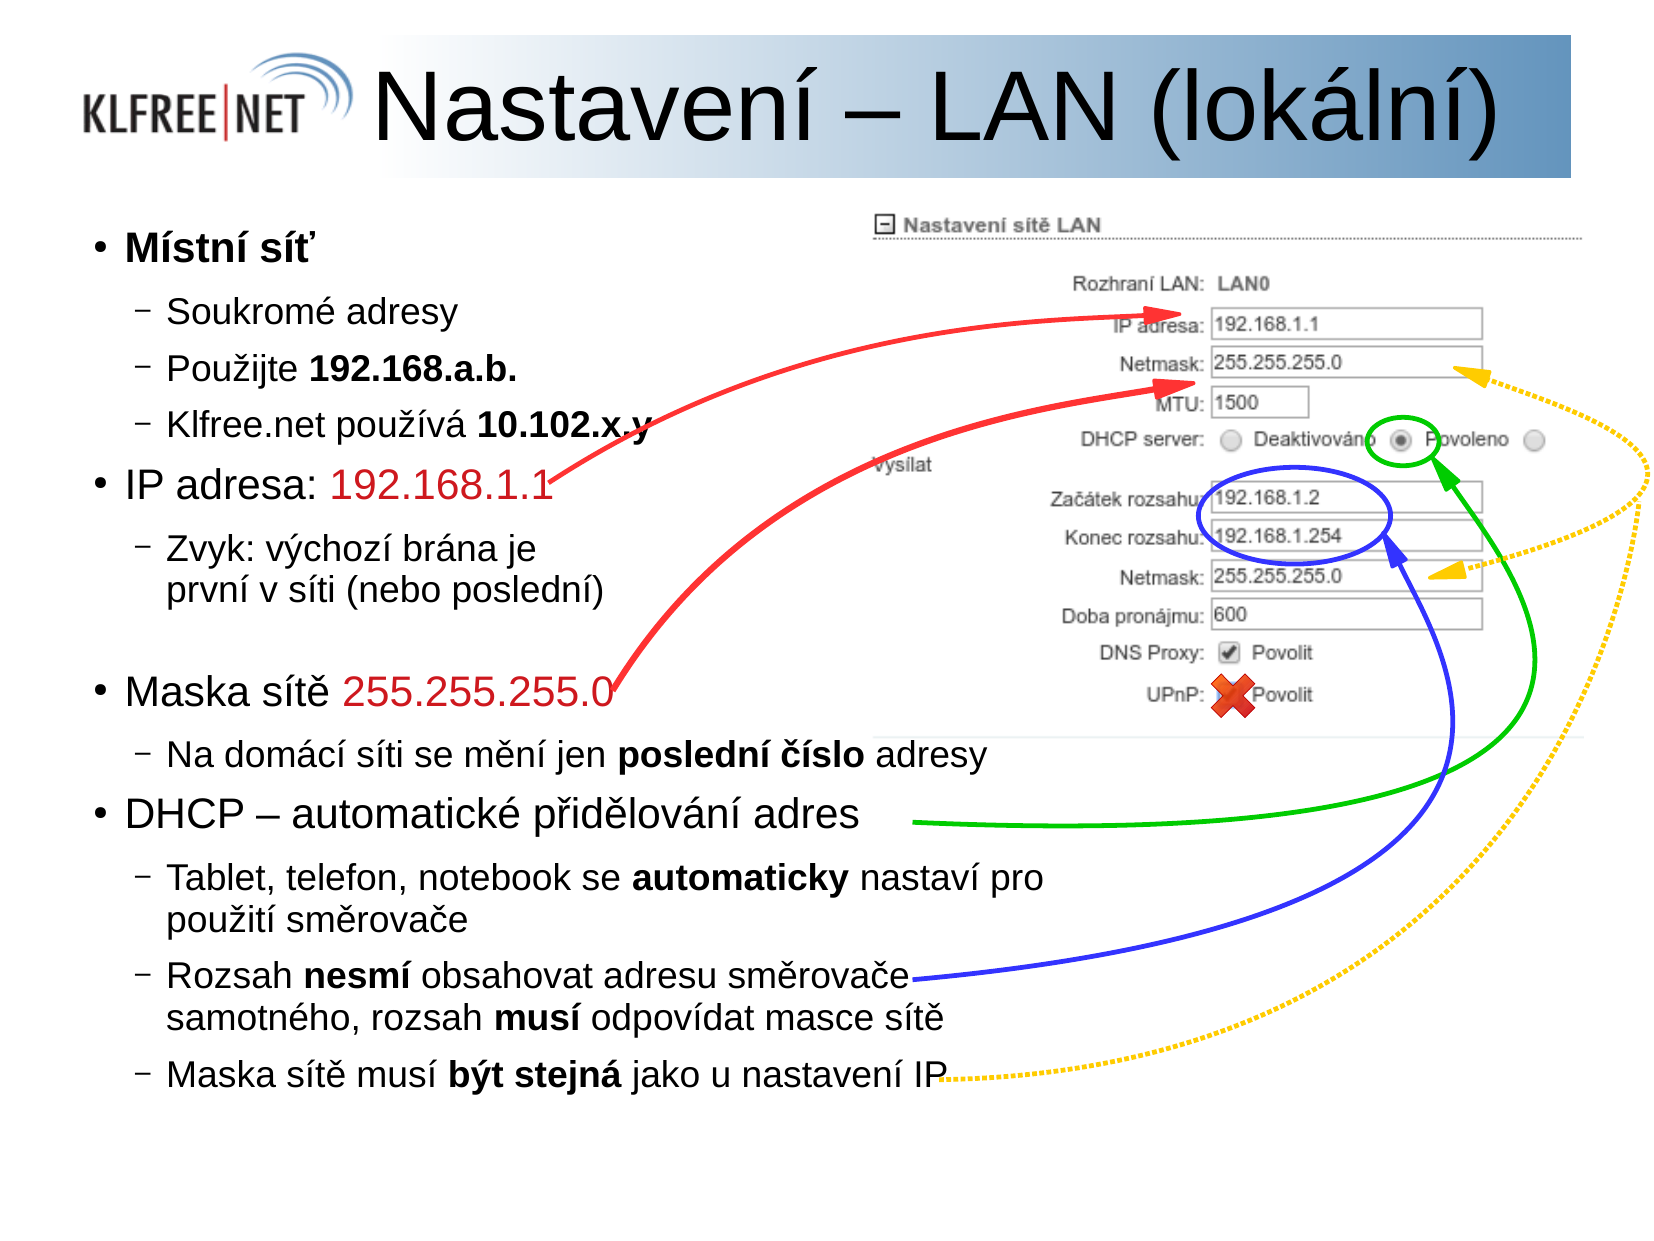

# Nastavení – LAN (lokální)
Místní síť
Soukromé adresy
Použijte 192.168.a.b.
Klfree.net používá 10.102.x.y
IP adresa: 192.168.1.1
Zvyk: výchozí brána je
první v síti (nebo poslední)
Maska sítě 255.255.255.0
Na domácí síti se mění jen poslední číslo adresy
DHCP – automatické přidělování adres
Tablet, telefon, notebook se automaticky nastaví pro použití směrovače
Rozsah nesmí obsahovat adresu směrovače samotného, rozsah musí odpovídat masce sítě
Maska sítě musí být stejná jako u nastavení IP